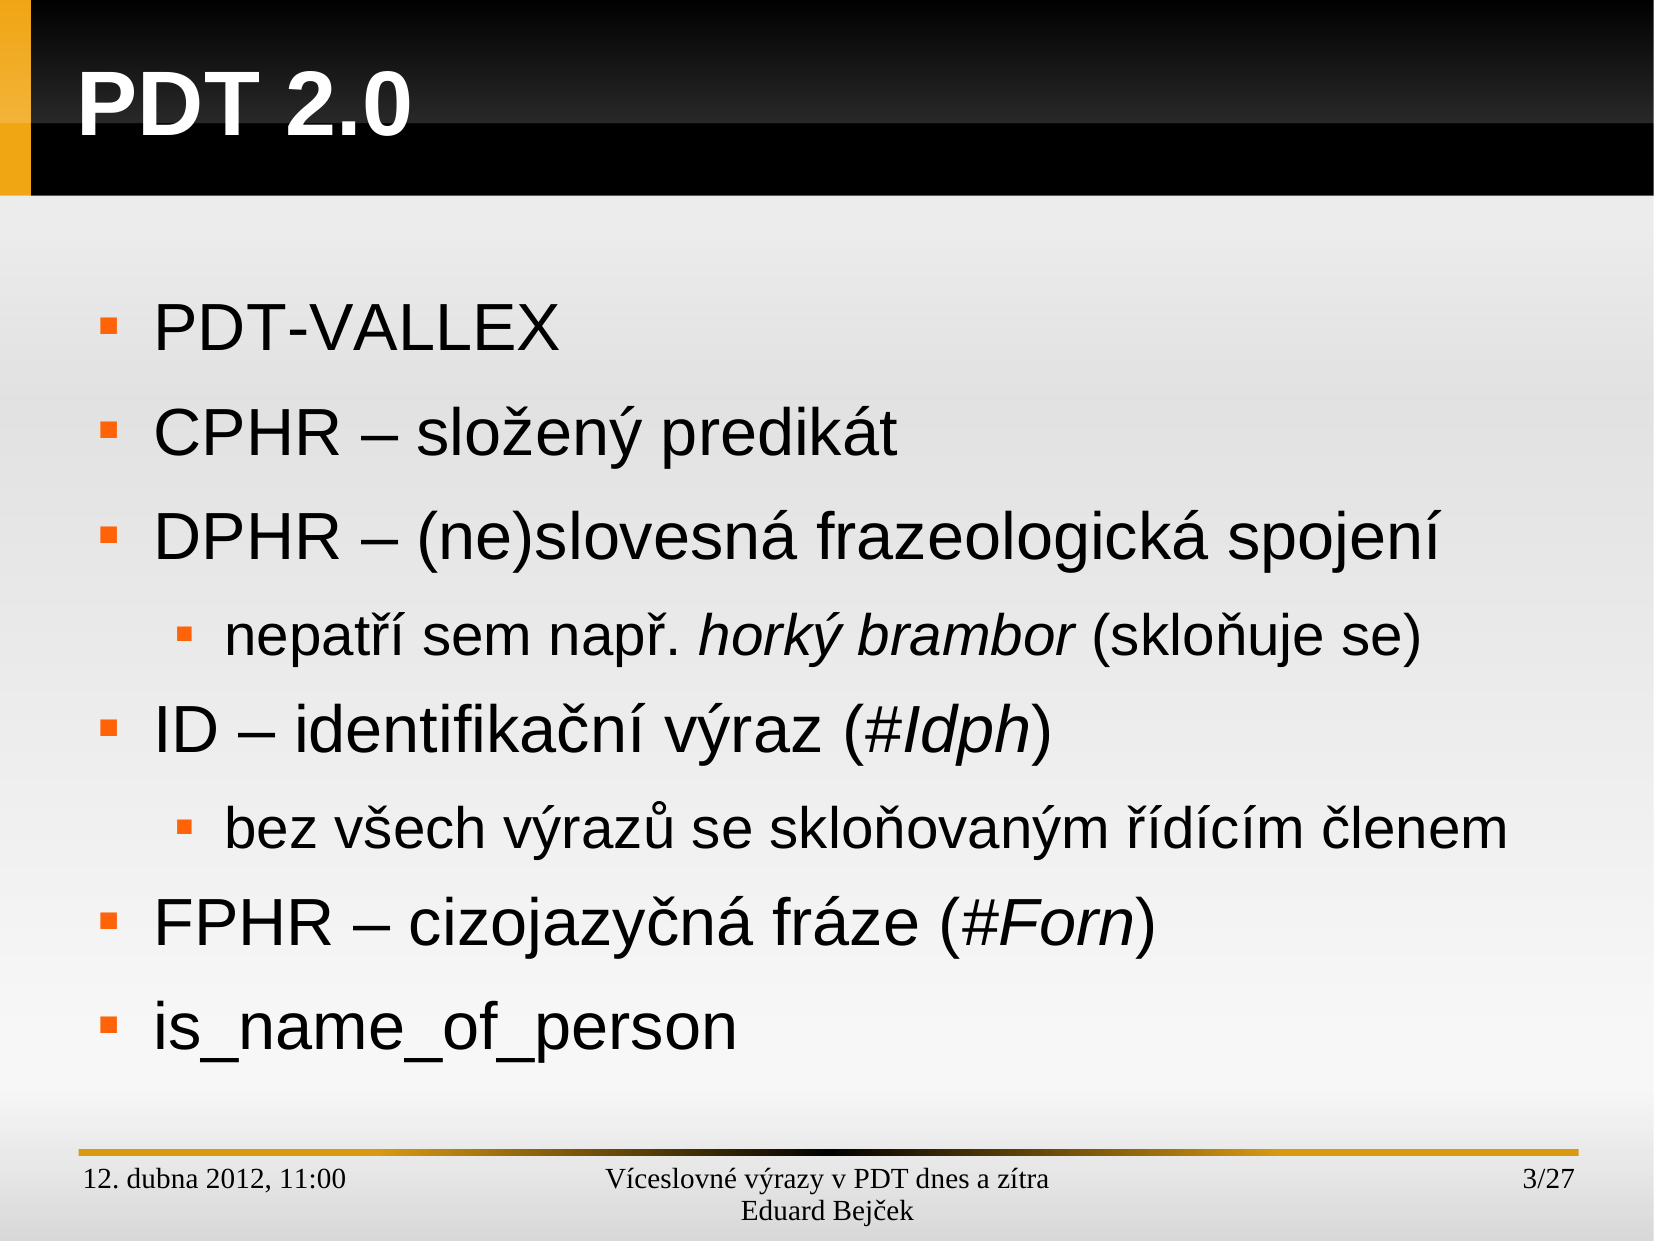

# PDT 2.0
PDT-VALLEX
CPHR – složený predikát
DPHR – (ne)slovesná frazeologická spojení
nepatří sem např. horký brambor (skloňuje se)
ID – identifikační výraz (#Idph)
bez všech výrazů se skloňovaným řídícím členem
FPHR – cizojazyčná fráze (#Forn)
is_name_of_person
12. dubna 2012, 11:00
Víceslovné výrazy v PDT dnes a zítra
3